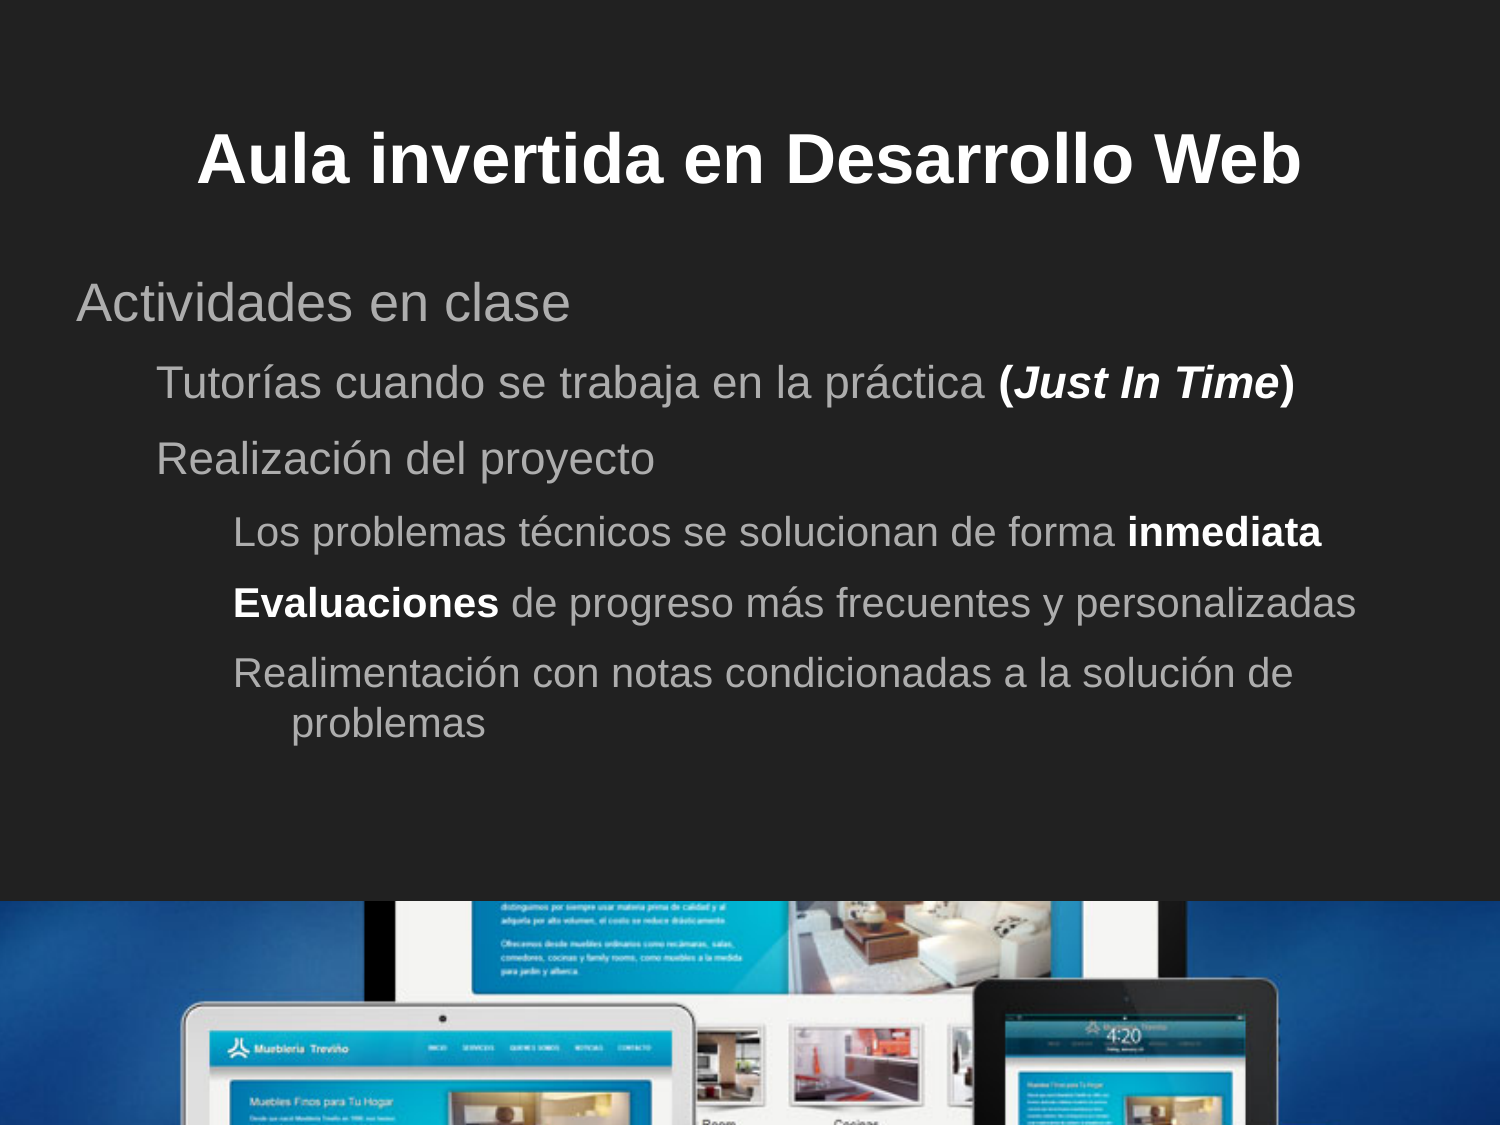

# Aula invertida en Desarrollo Web
Actividades en clase
Tutorías cuando se trabaja en la práctica (Just In Time)
Realización del proyecto
Los problemas técnicos se solucionan de forma inmediata
Evaluaciones de progreso más frecuentes y personalizadas
Realimentación con notas condicionadas a la solución de problemas